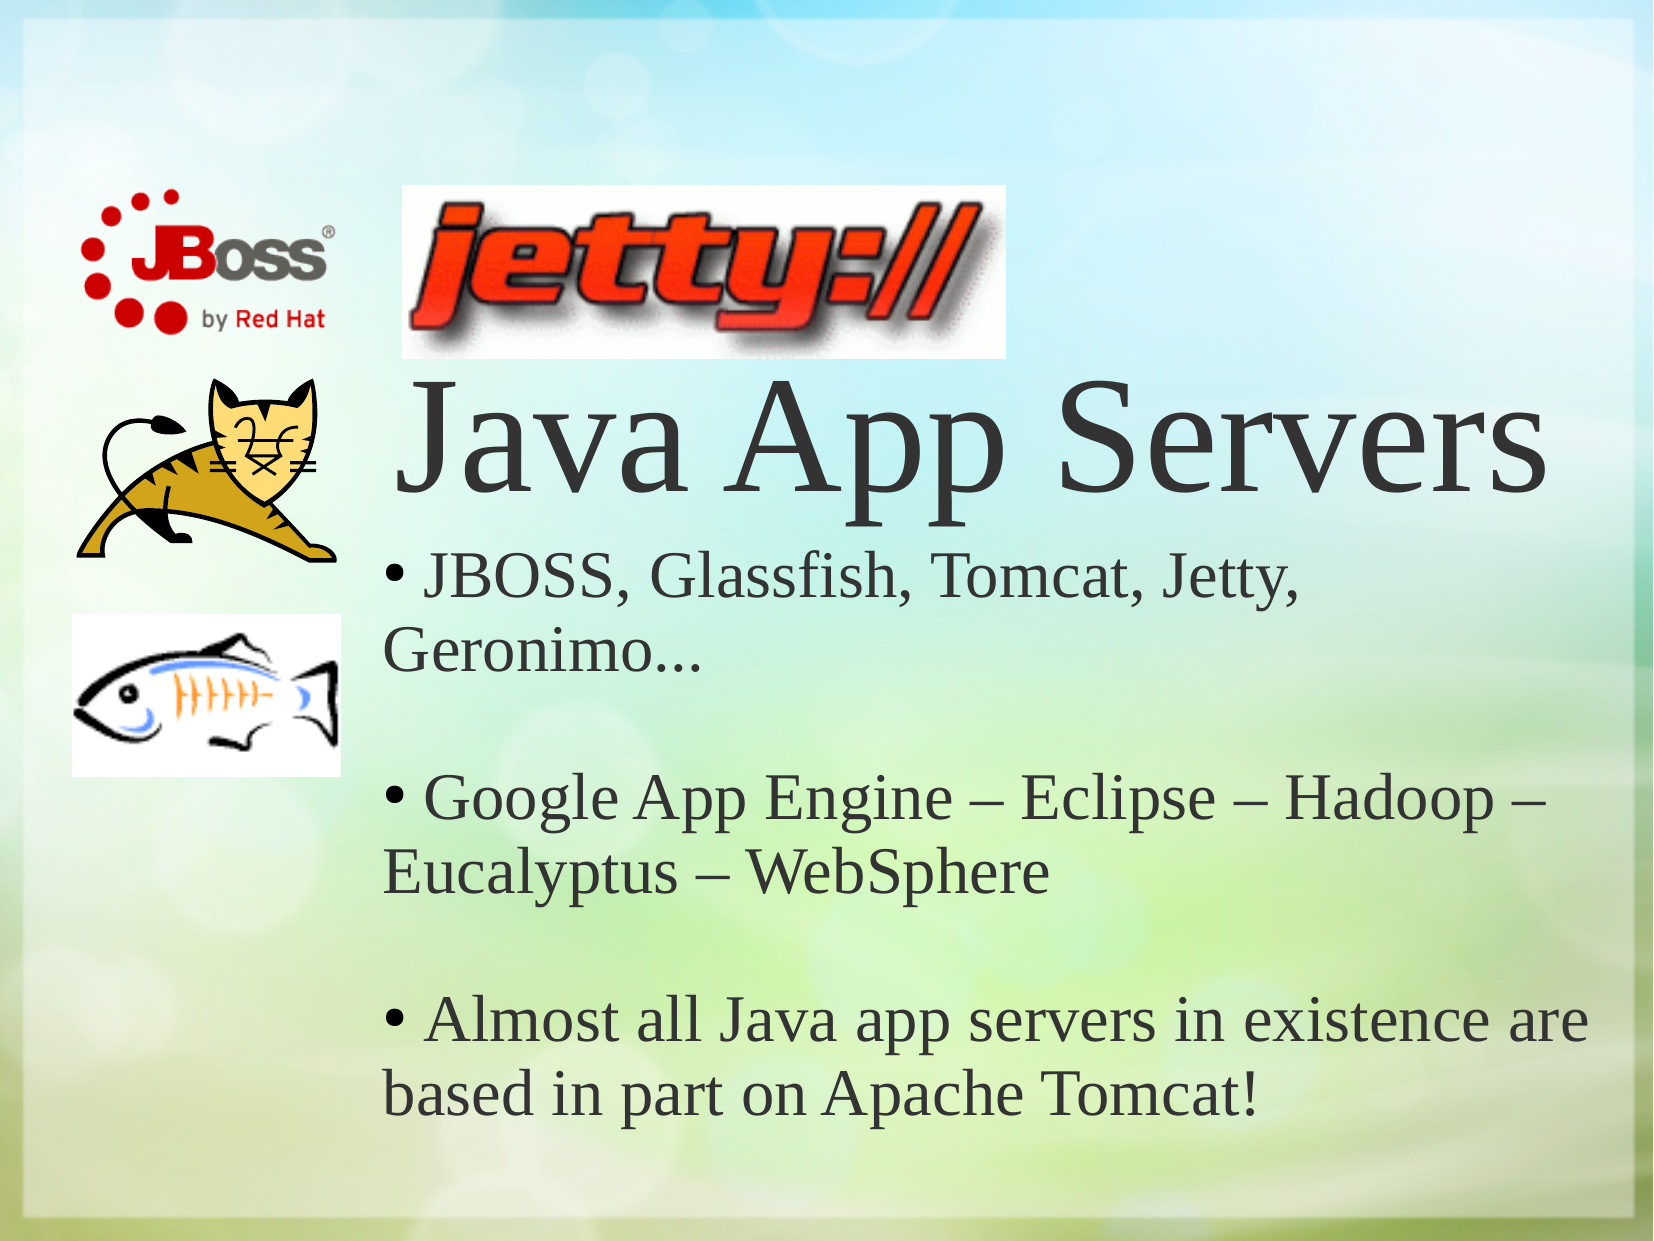

# Java App Servers
 JBOSS, Glassfish, Tomcat, Jetty, Geronimo...
 Google App Engine – Eclipse – Hadoop – Eucalyptus – WebSphere
 Almost all Java app servers in existence are based in part on Apache Tomcat!